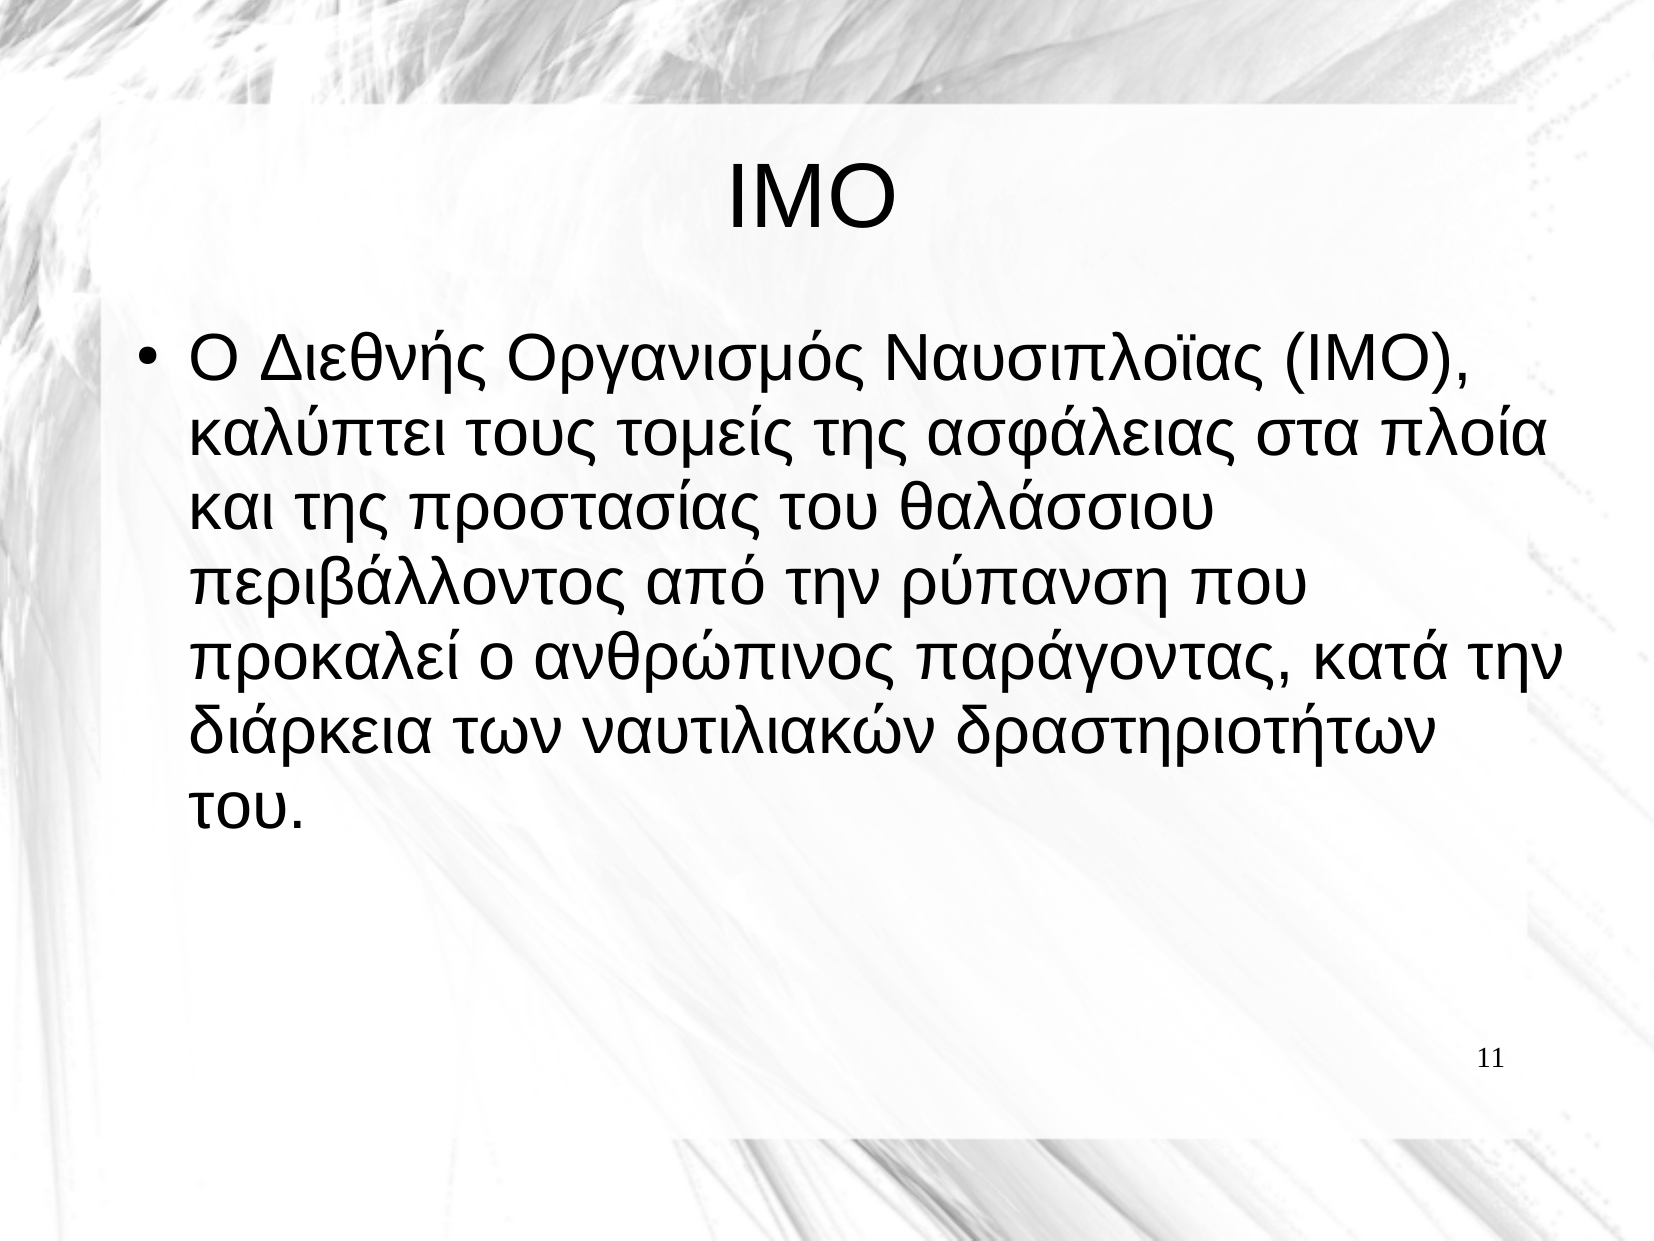

# IMO
Ο Διεθνής Οργανισμός Ναυσιπλοϊας (ΙΜΟ), καλύπτει τους τομείς της ασφάλειας στα πλοία και της προστασίας του θαλάσσιου περιβάλλοντος από την ρύπανση που προκαλεί ο ανθρώπινος παράγοντας, κατά την διάρκεια των ναυτιλιακών δραστηριοτήτων του.
11